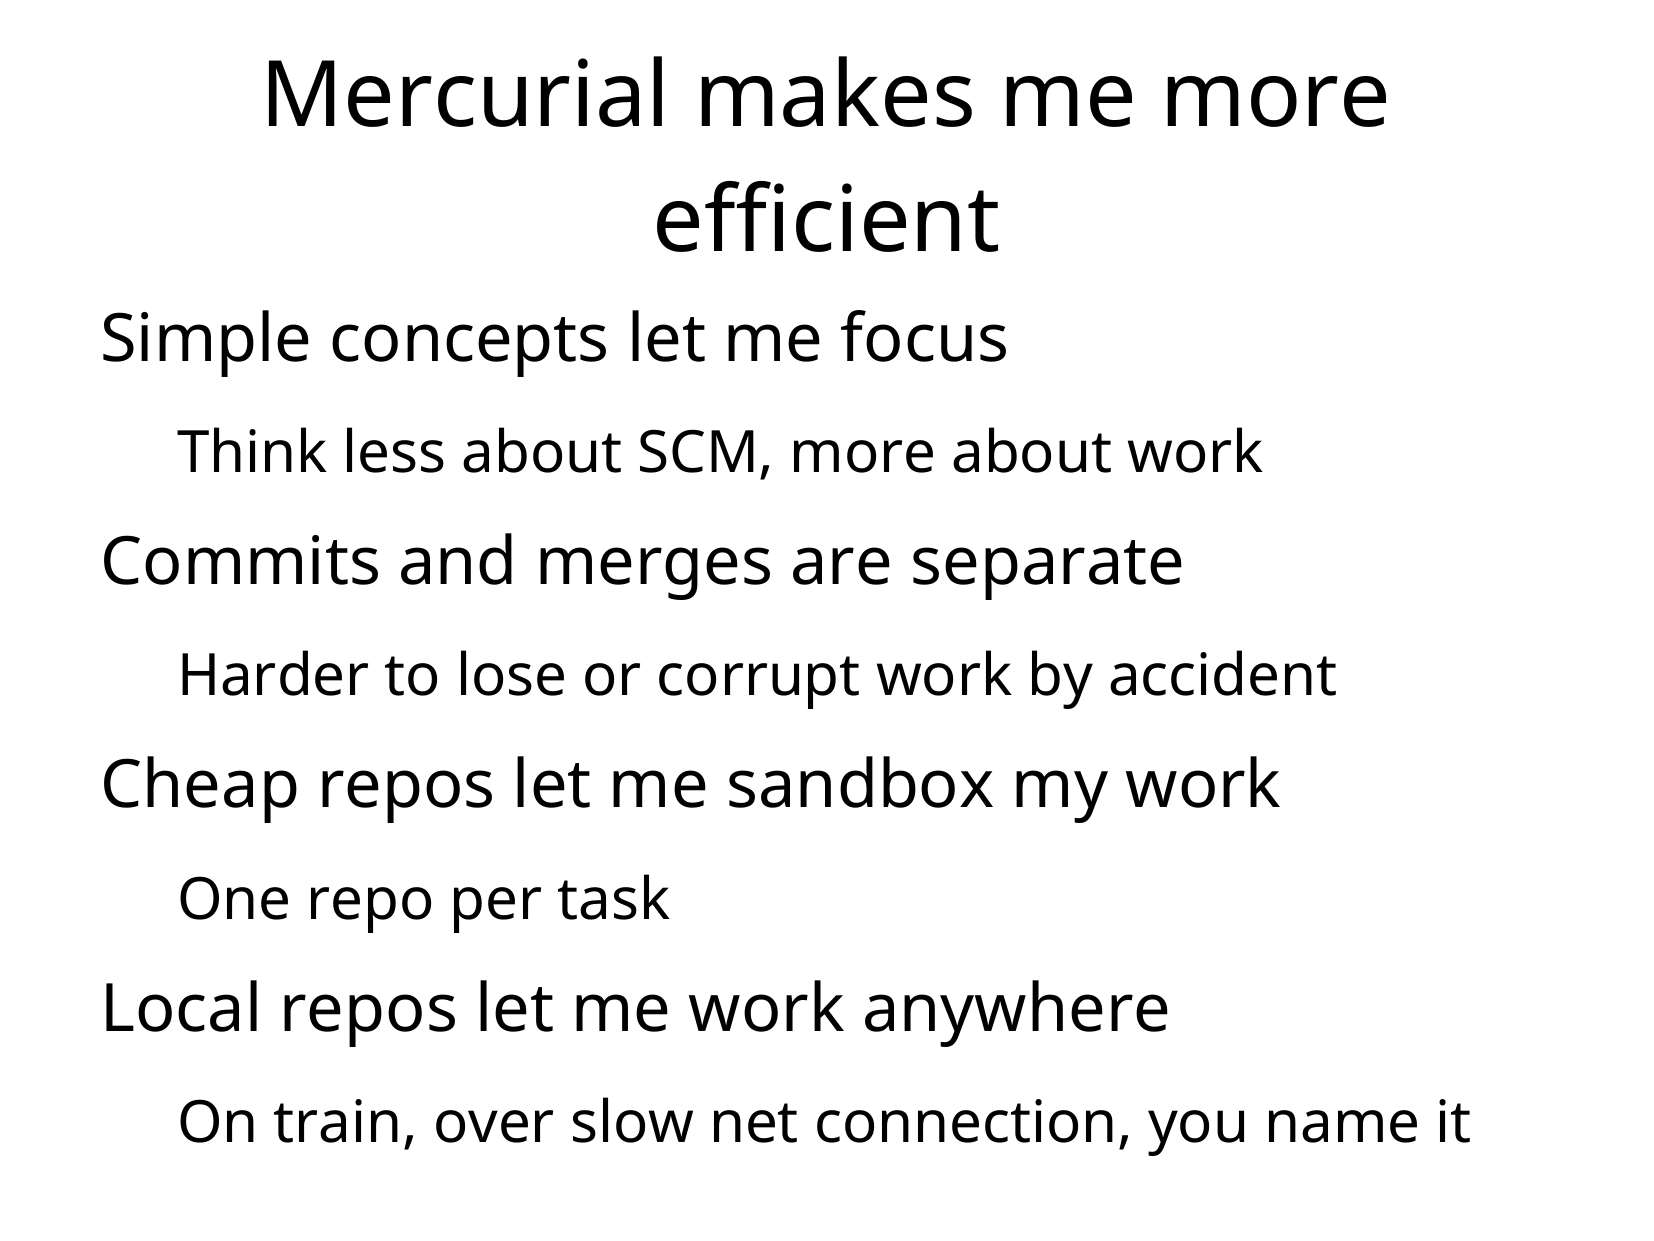

# Mercurial makes me more efficient
Simple concepts let me focus
Think less about SCM, more about work
Commits and merges are separate
Harder to lose or corrupt work by accident
Cheap repos let me sandbox my work
One repo per task
Local repos let me work anywhere
On train, over slow net connection, you name it